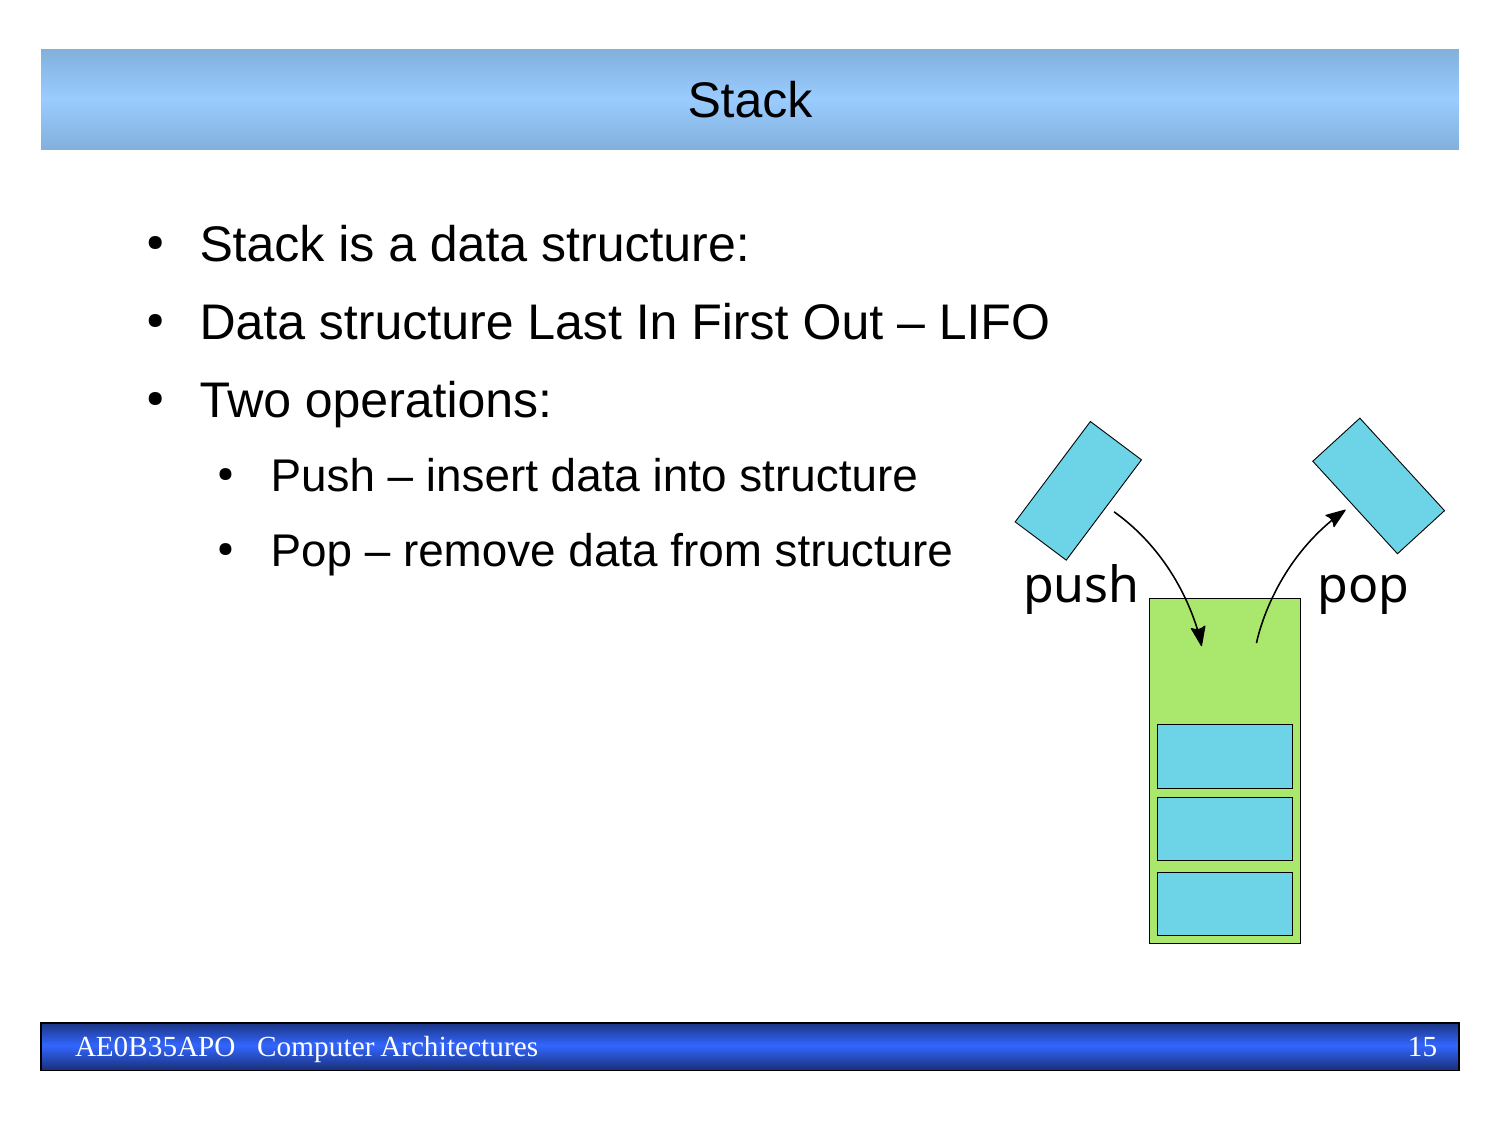

# Stack
Stack is a data structure:
Data structure Last In First Out – LIFO
Two operations:
Push – insert data into structure
Pop – remove data from structure
AE0B35APO Computer Architectures
15